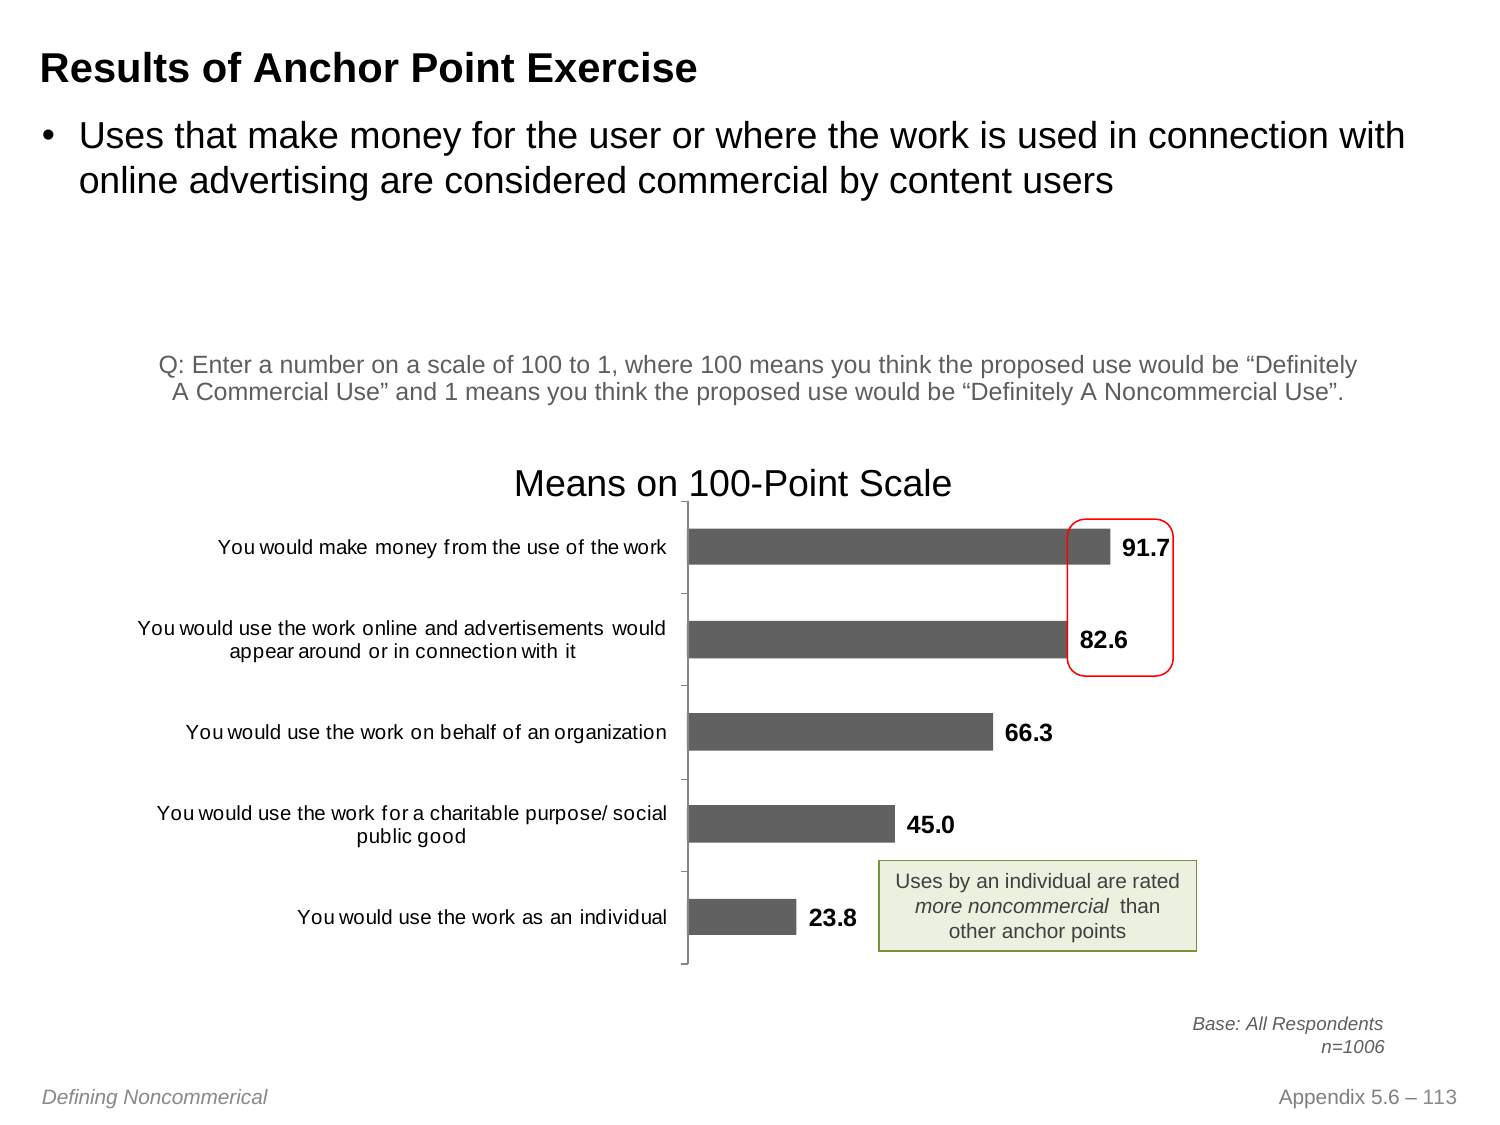

Results of Anchor Point Exercise
Uses that make money for the user or where the work is used in connection with online advertising are considered commercial by content users
Q: Enter a number on a scale of 100 to 1, where 100 means you think the proposed use would be “Definitely A Commercial Use” and 1 means you think the proposed use would be “Definitely A Noncommercial Use”.
Means on 100-Point Scale
Uses by an individual are rated more noncommercial than other anchor points
Base: All Respondents
n=1006
Defining Noncommerical
Appendix 5.6 –